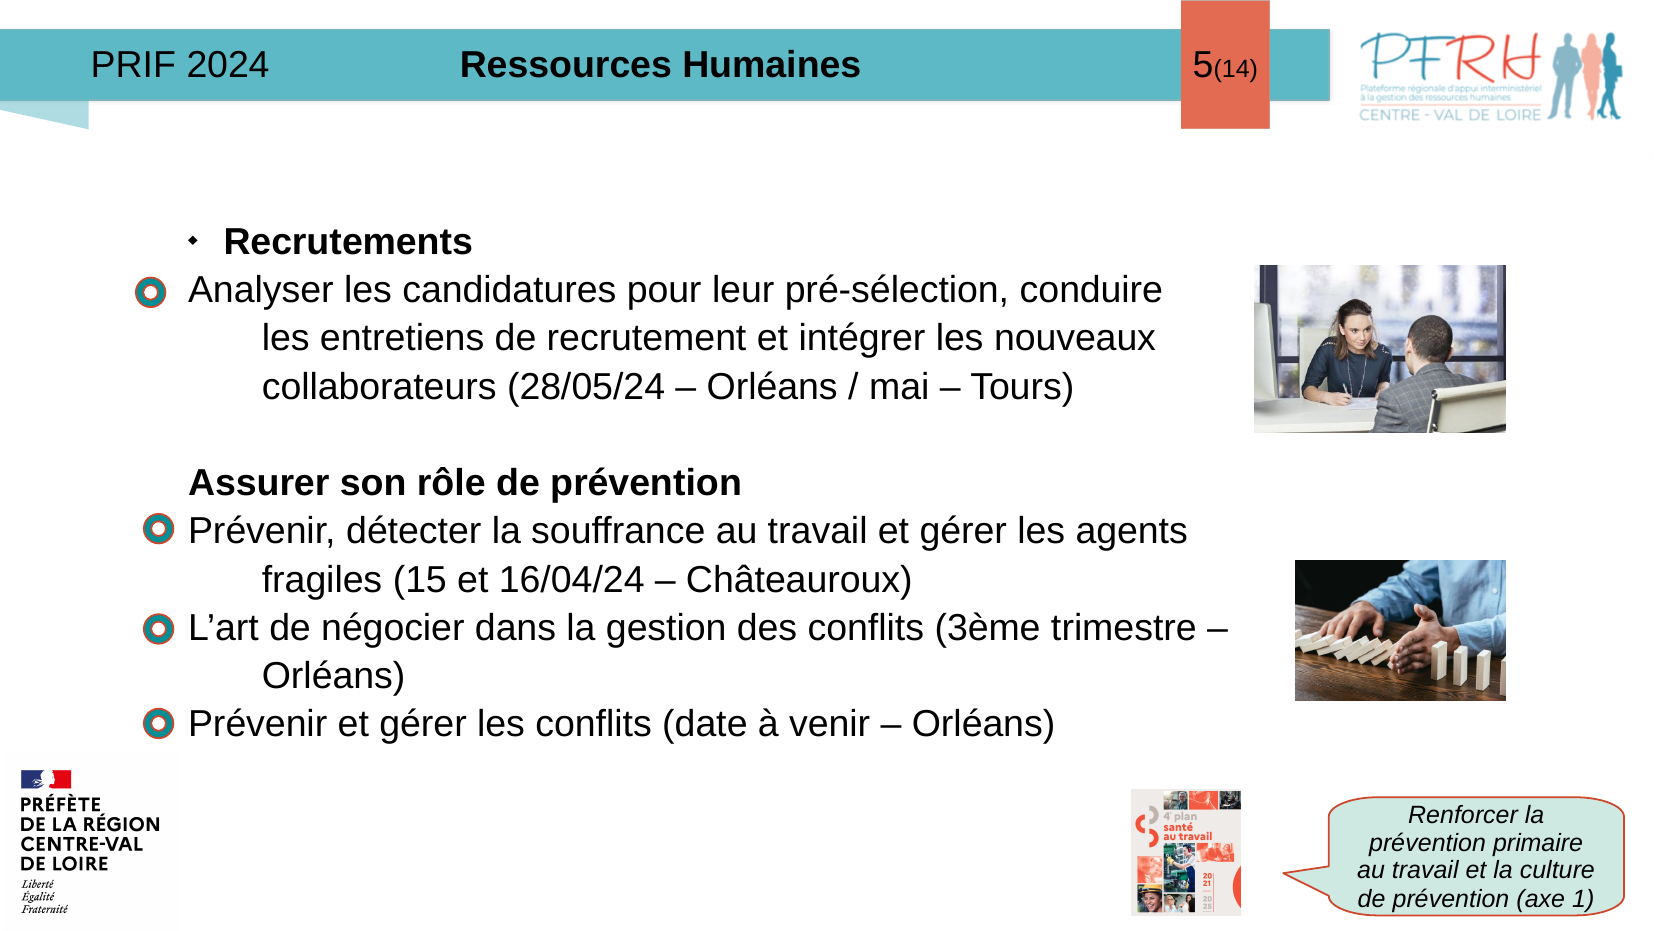

5(14)
PRIF 2024			Ressources Humaines
Recrutements
Analyser les candidatures pour leur pré-sélection, conduire
	les entretiens de recrutement et intégrer les nouveaux
	collaborateurs (28/05/24 – Orléans / mai – Tours)
Assurer son rôle de prévention
Prévenir, détecter la souffrance au travail et gérer les agents
	fragiles (15 et 16/04/24 – Châteauroux)
L’art de négocier dans la gestion des conflits (3ème trimestre –
	Orléans)
Prévenir et gérer les conflits (date à venir – Orléans)
Renforcer la prévention primaire au travail et la culture de prévention (axe 1)